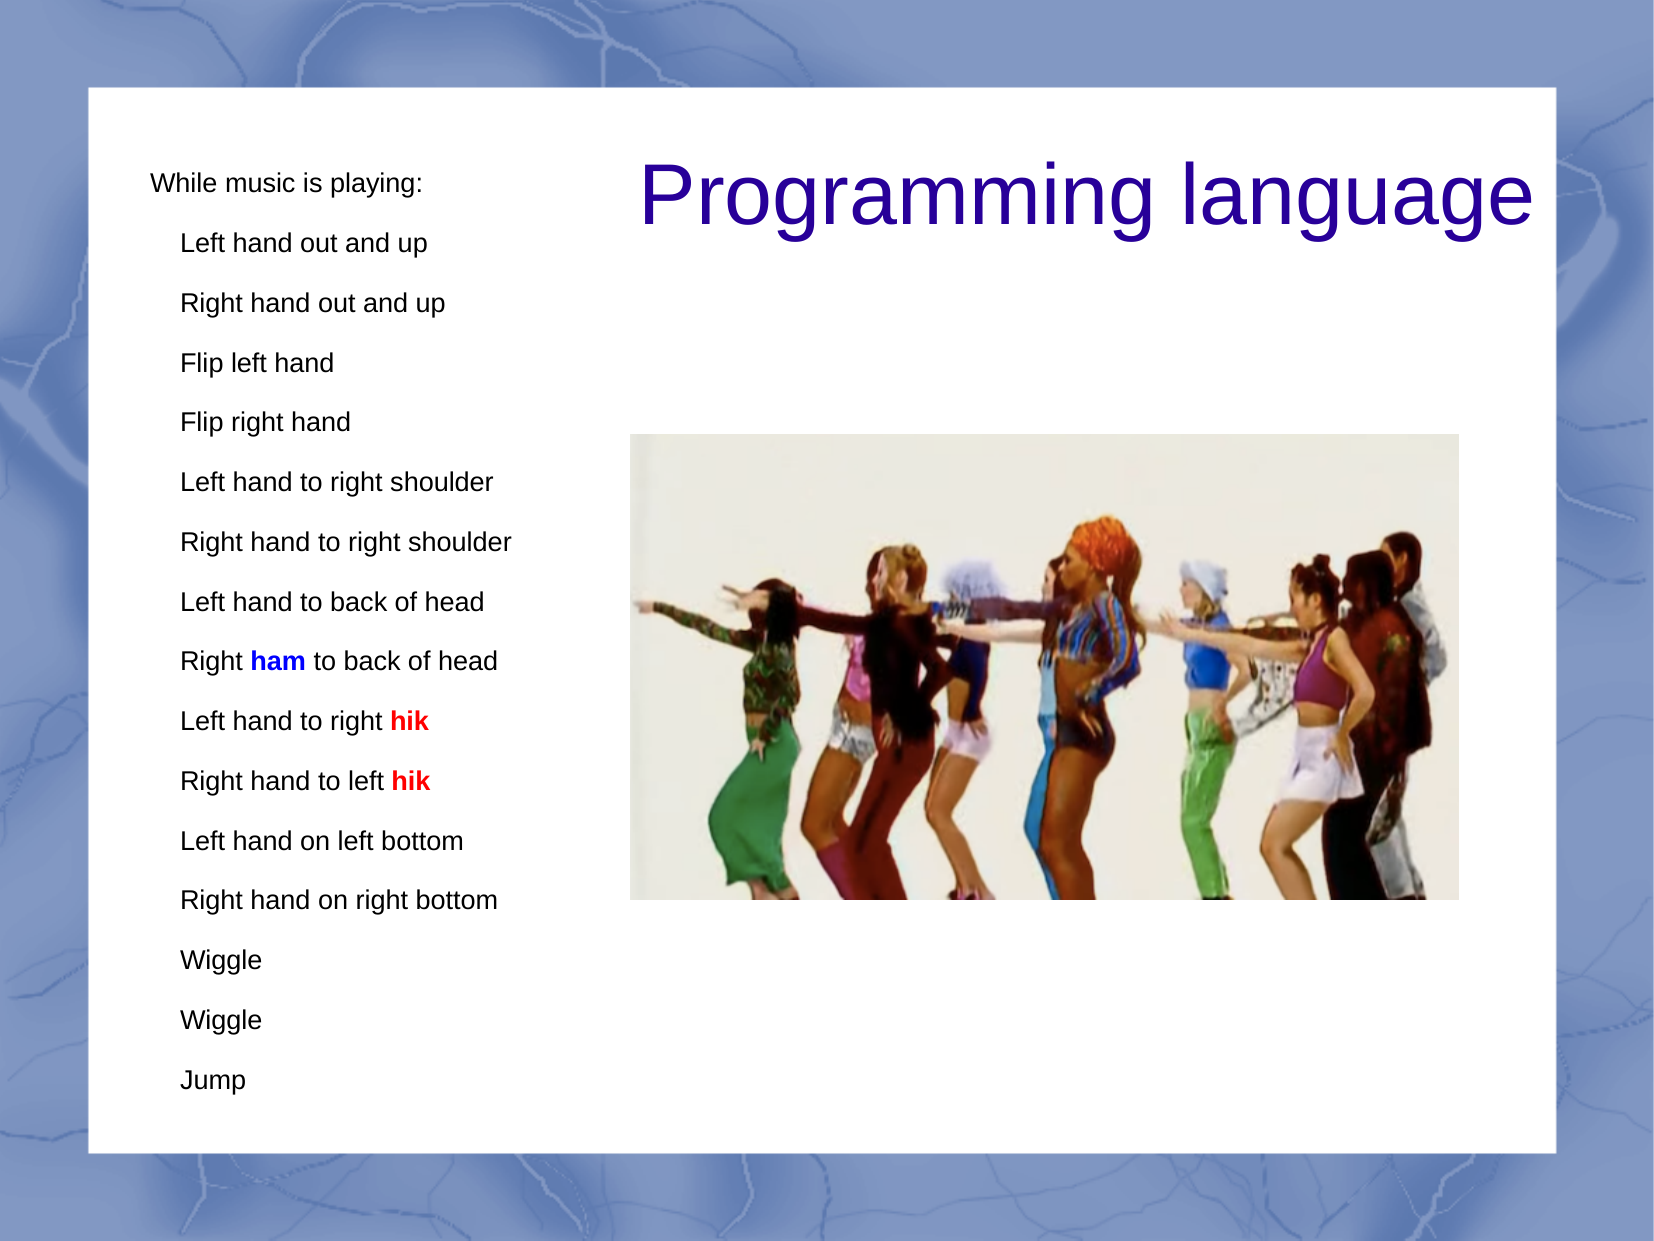

# Programming language
While music is playing:
 Left hand out and up
 Right hand out and up
 Flip left hand
 Flip right hand
 Left hand to right shoulder
 Right hand to right shoulder
 Left hand to back of head
 Right ham to back of head
 Left hand to right hik
 Right hand to left hik
 Left hand on left bottom
 Right hand on right bottom
 Wiggle
 Wiggle
 Jump